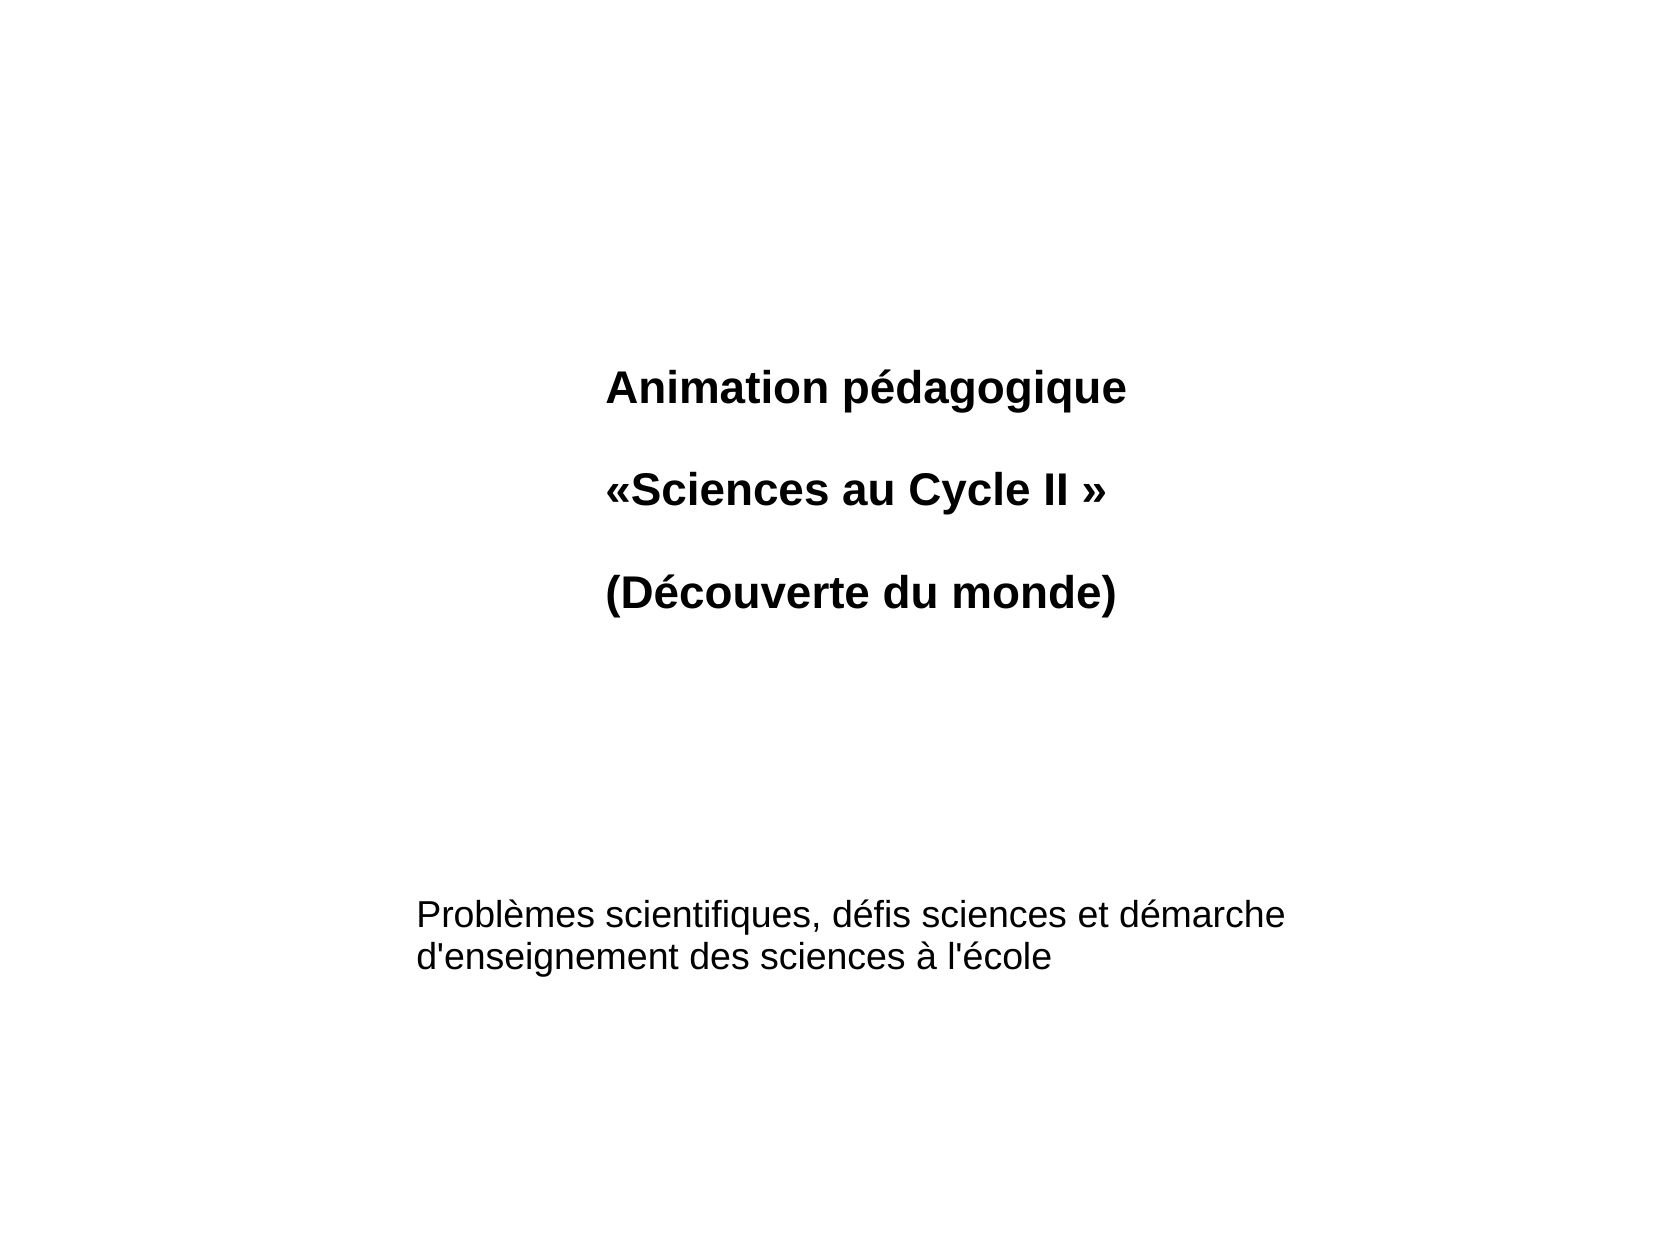

Animation pédagogique
«Sciences au Cycle II »
(Découverte du monde)
Problèmes scientifiques, défis sciences et démarche
d'enseignement des sciences à l'école